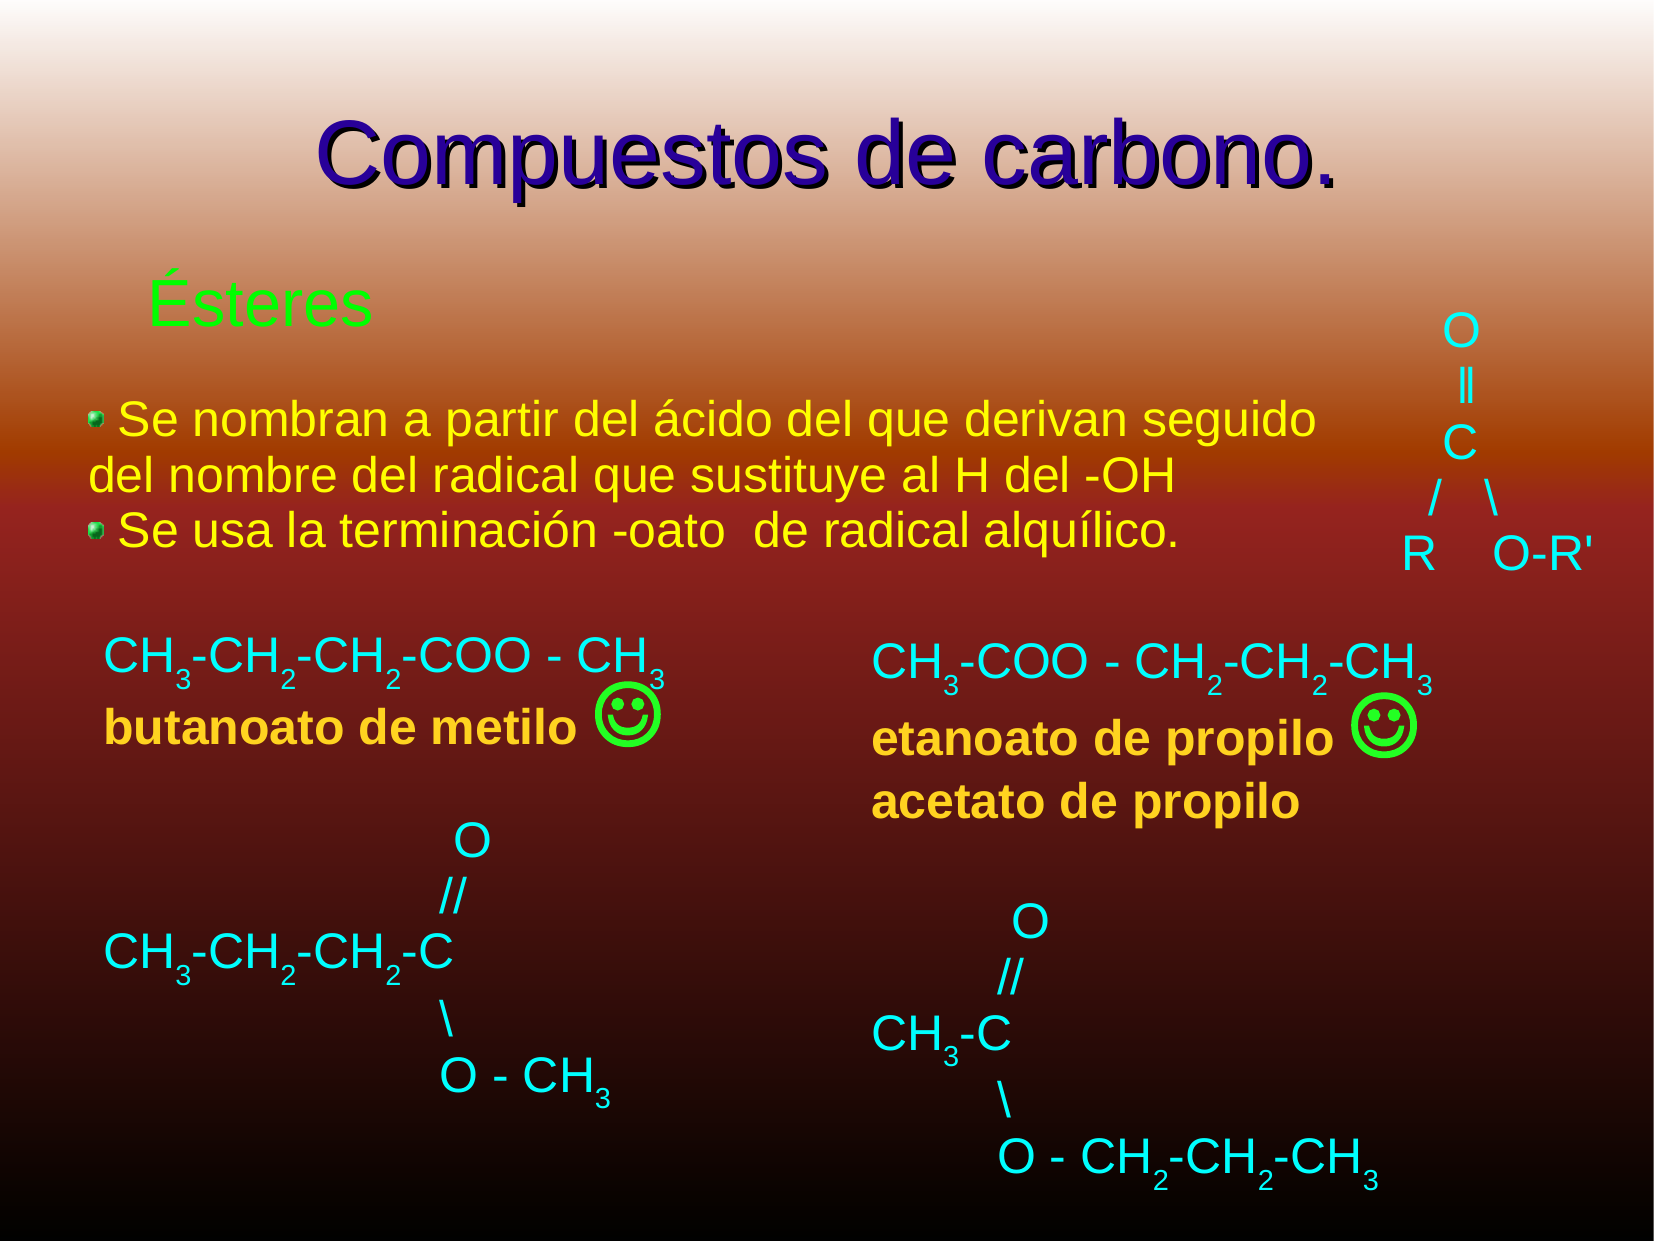

# Compuestos de carbono.
Ésteres
 O
 ‖
 C
 / \
 R O-R'
 Se nombran a partir del ácido del que derivan seguido del nombre del radical que sustituye al H del -OH
 Se usa la terminación -oato de radical alquílico.
CH3-CH2-CH2-COO - CH3
CH3-COO - CH2-CH2-CH3
butanoato de metilo 
etanoato de propilo 
acetato de propilo
 O
 //
CH3-CH2-CH2-C
 \
 O - CH3
 O
 //
CH3-C
 \
 O - CH2-CH2-CH3